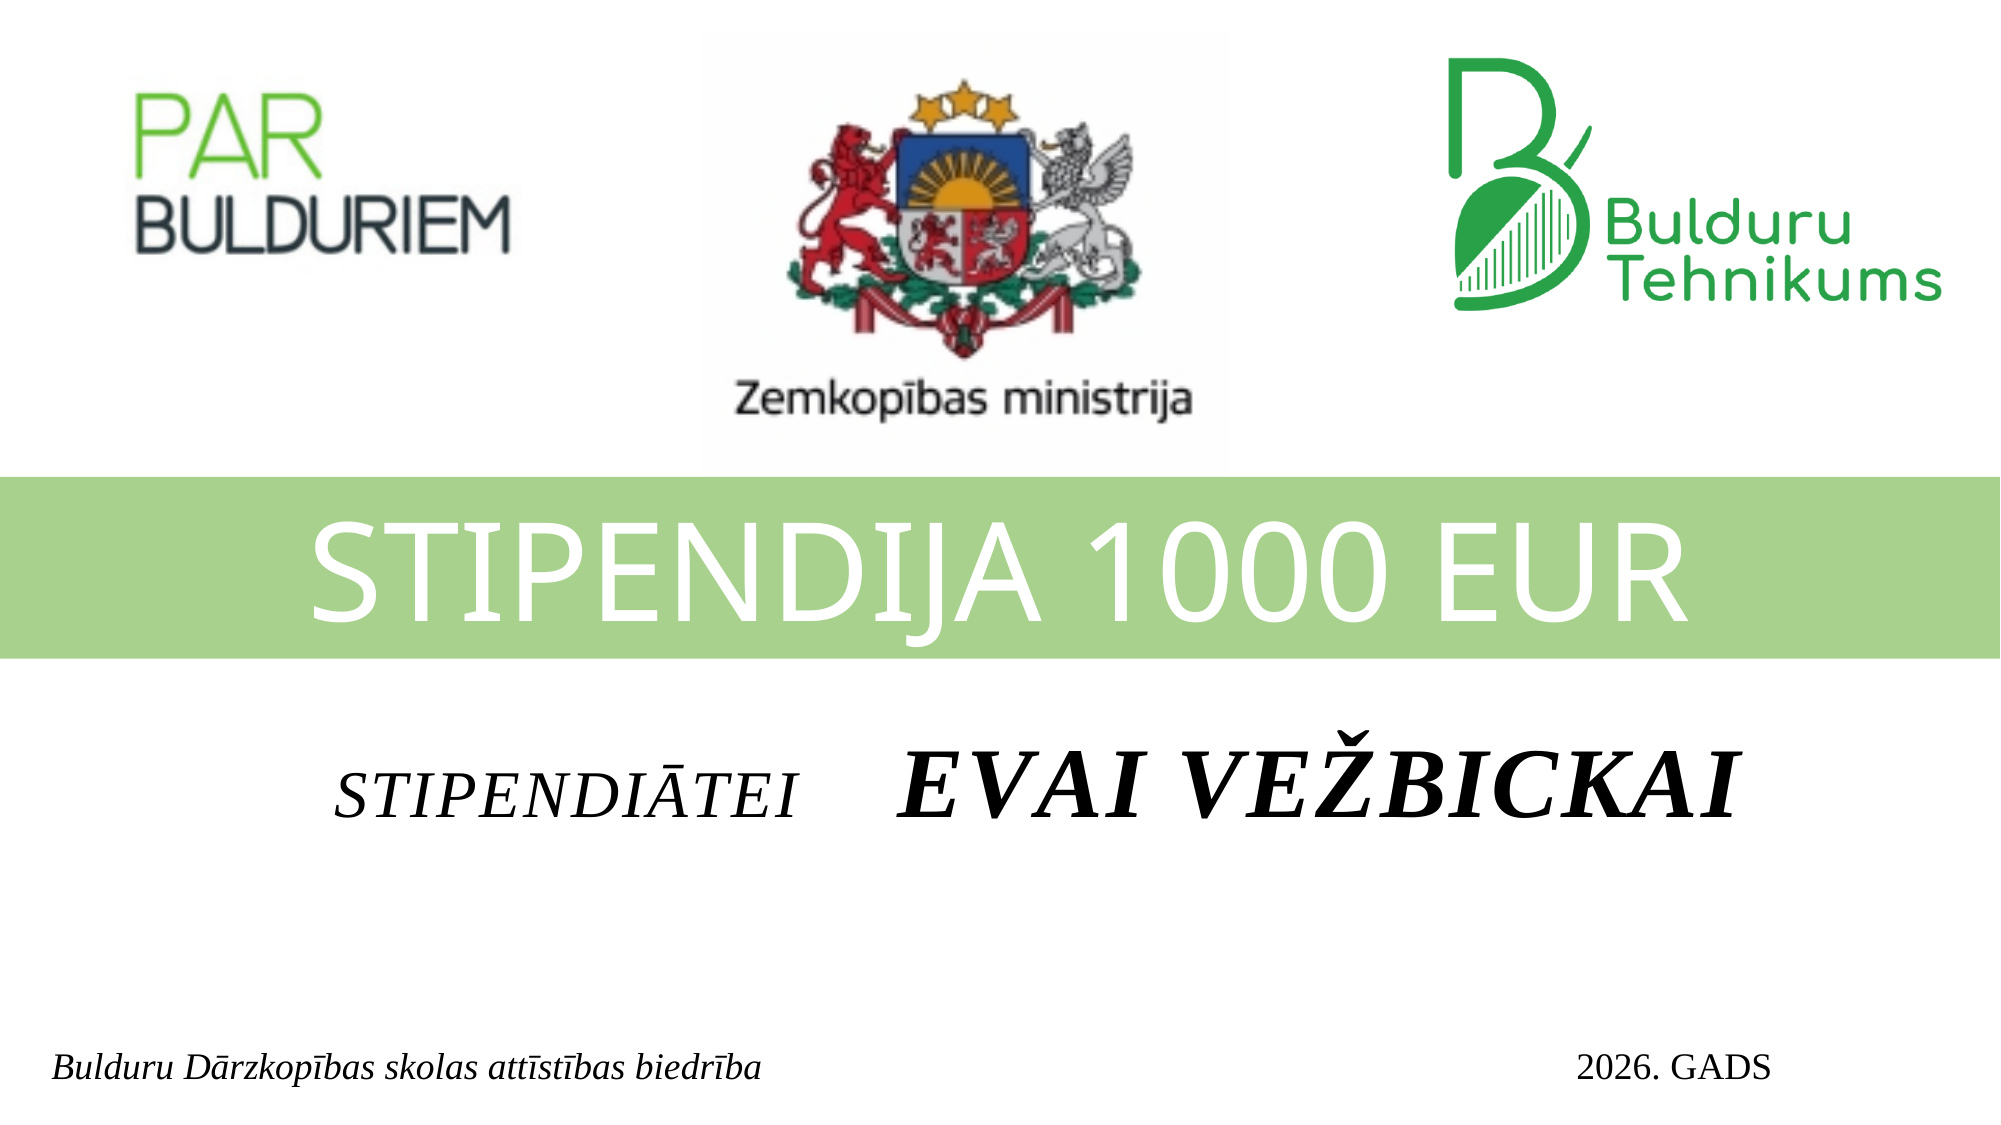

STIPENDIJA 1000 EUR
STIPENDIĀTEI EVAI VEŽBICKAI
Bulduru Dārzkopības skolas attīstības biedrība
2026. GADS